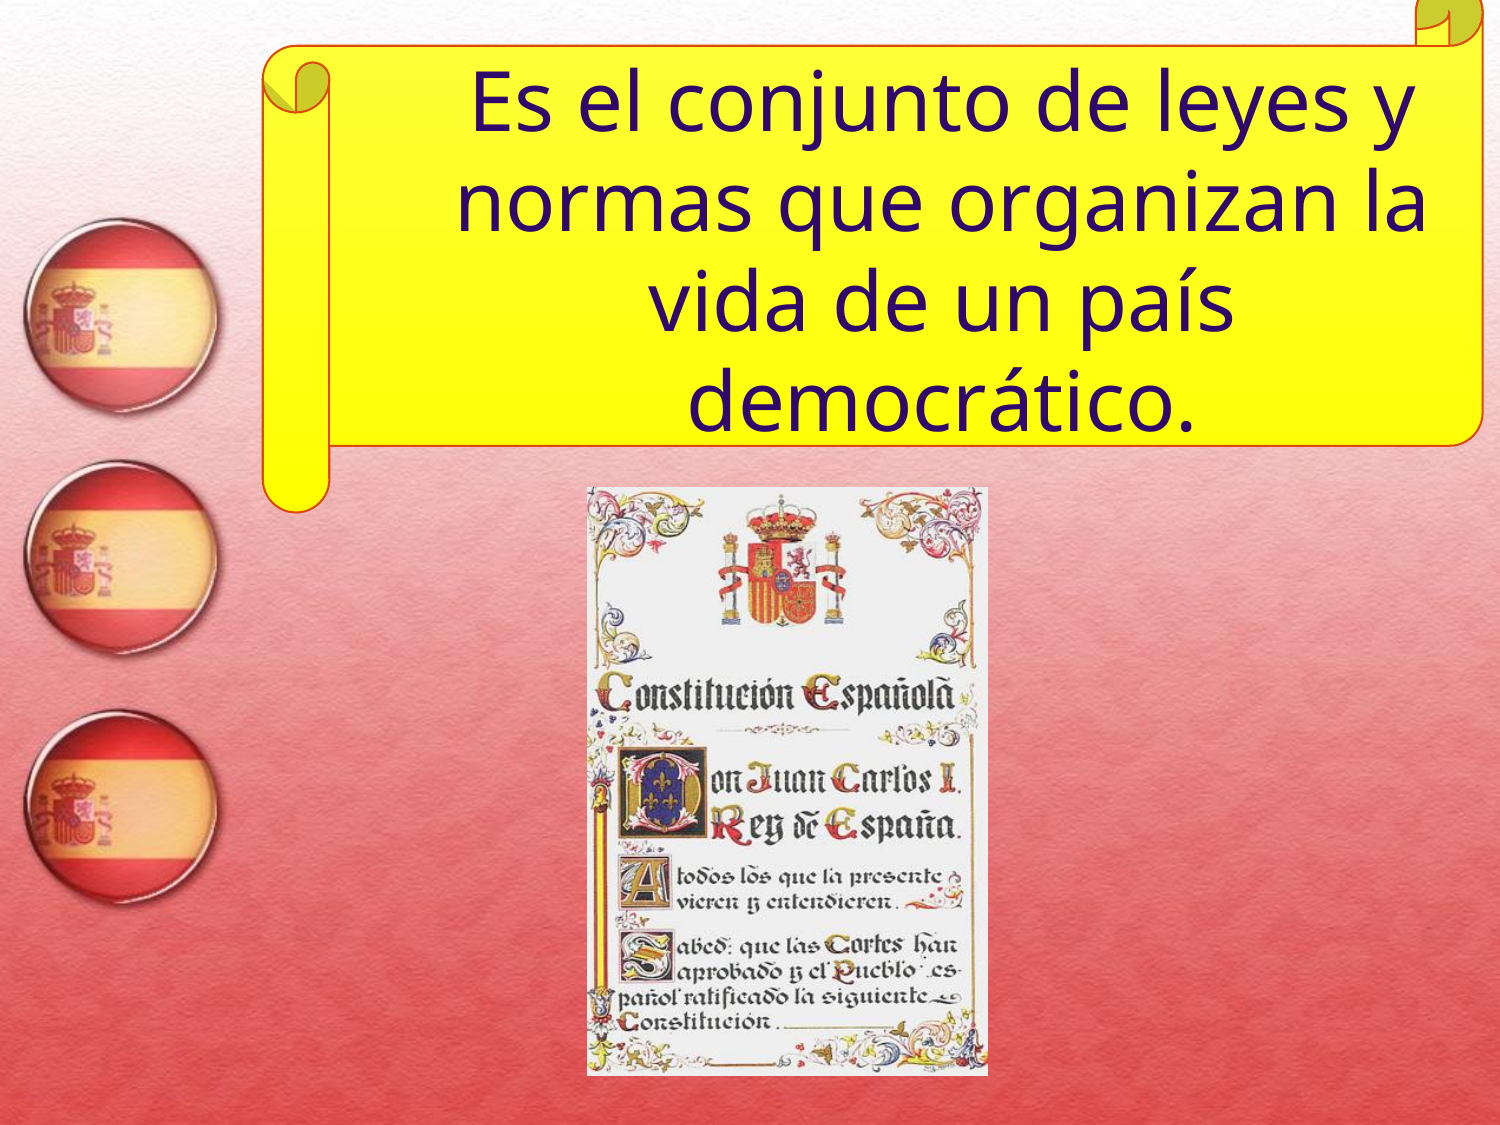

Es el conjunto de leyes y normas que organizan la vida de un país democrático.
11